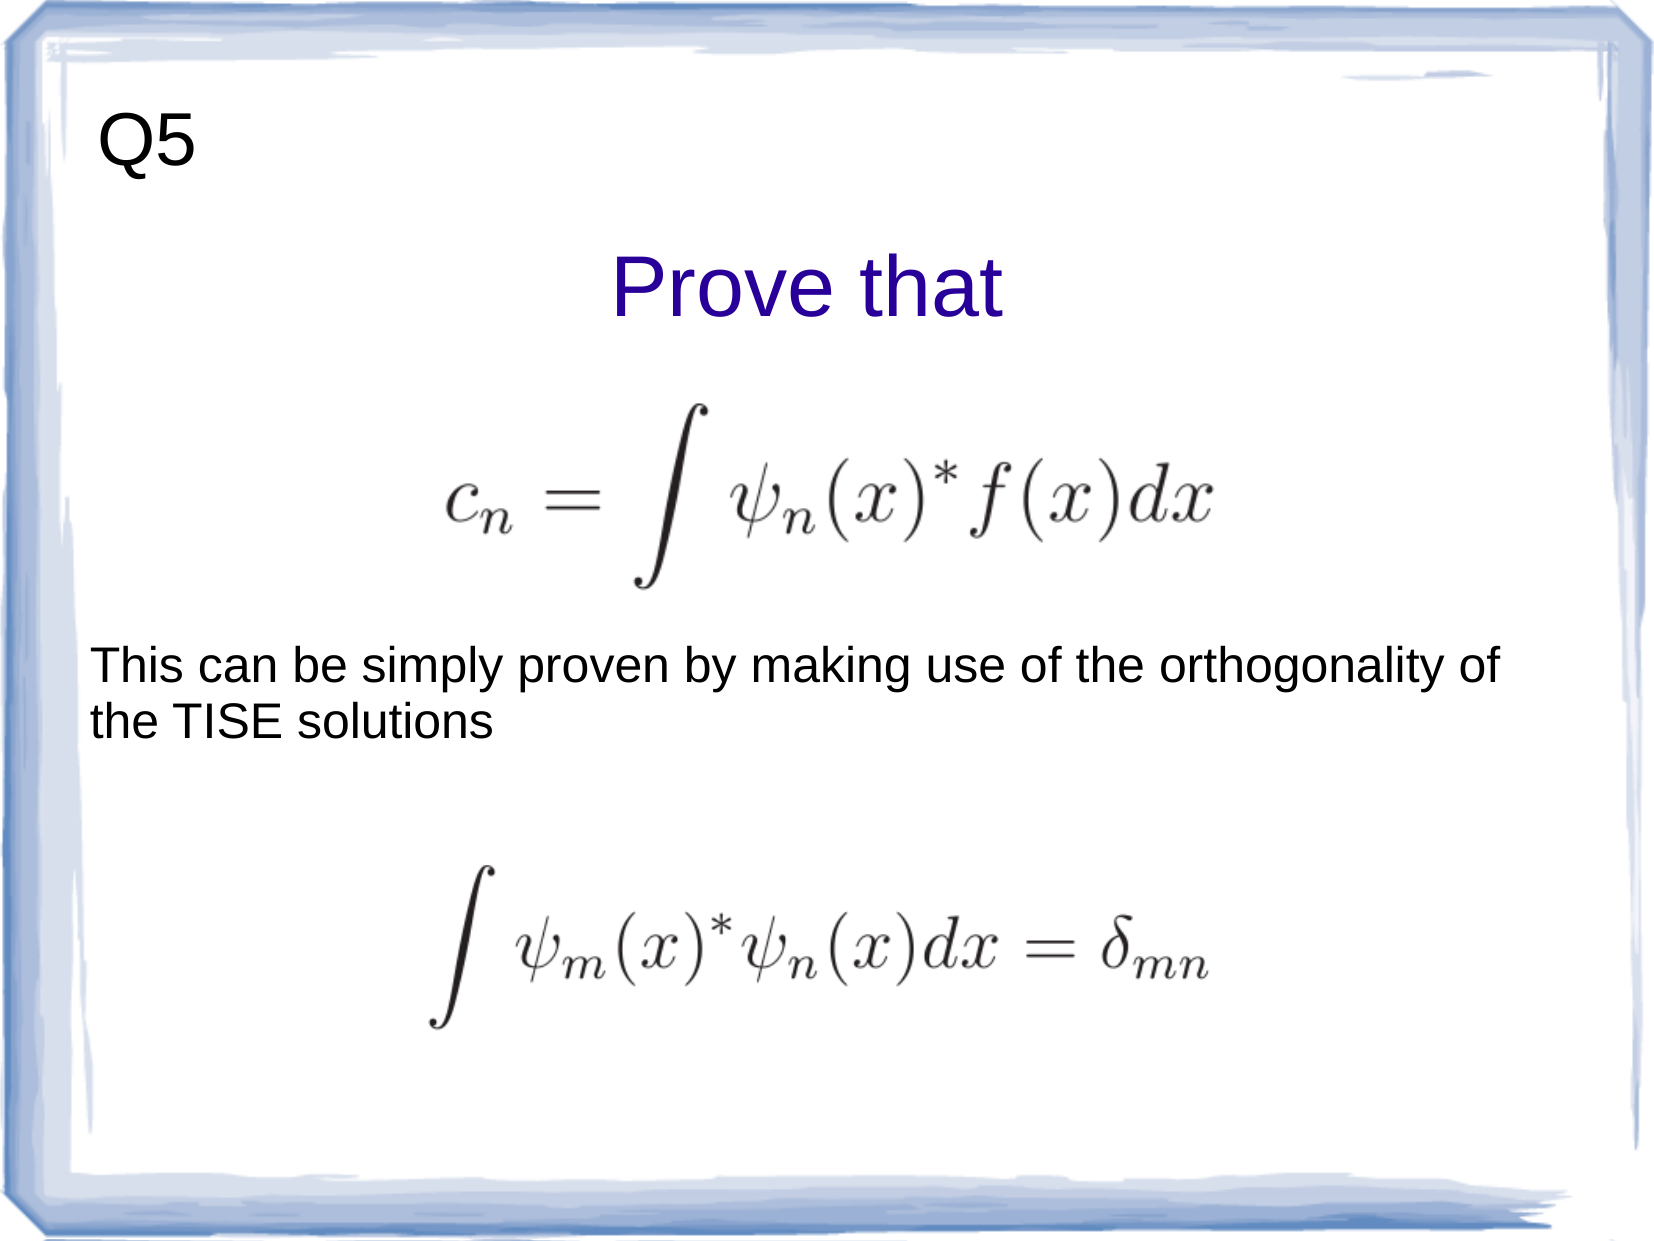

Q5
# Prove that
This can be simply proven by making use of the orthogonality of the TISE solutions